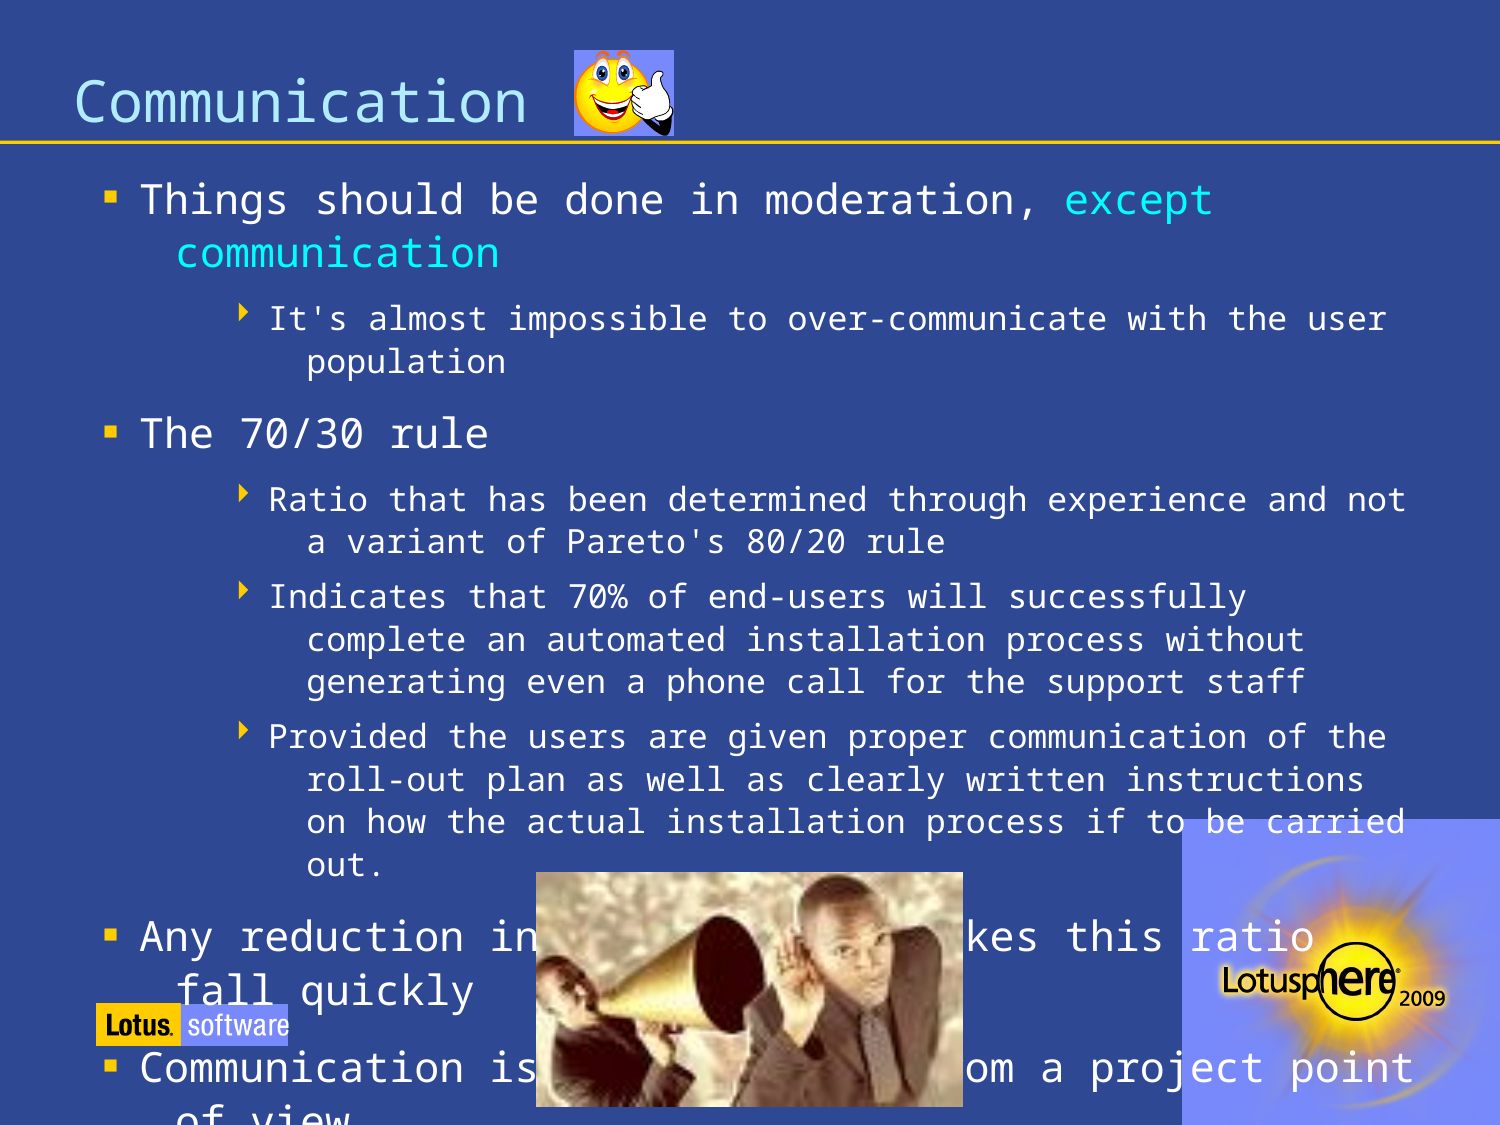

# Communication
Things should be done in moderation, except communication
It's almost impossible to over-communicate with the user population
The 70/30 rule
Ratio that has been determined through experience and not a variant of Pareto's 80/20 rule
Indicates that 70% of end-users will successfully complete an automated installation process without generating even a phone call for the support staff
Provided the users are given proper communication of the roll-out plan as well as clearly written instructions on how the actual installation process if to be carried out.
Any reduction in communication makes this ratio fall quickly
Communication is an investment from a project point of view
16